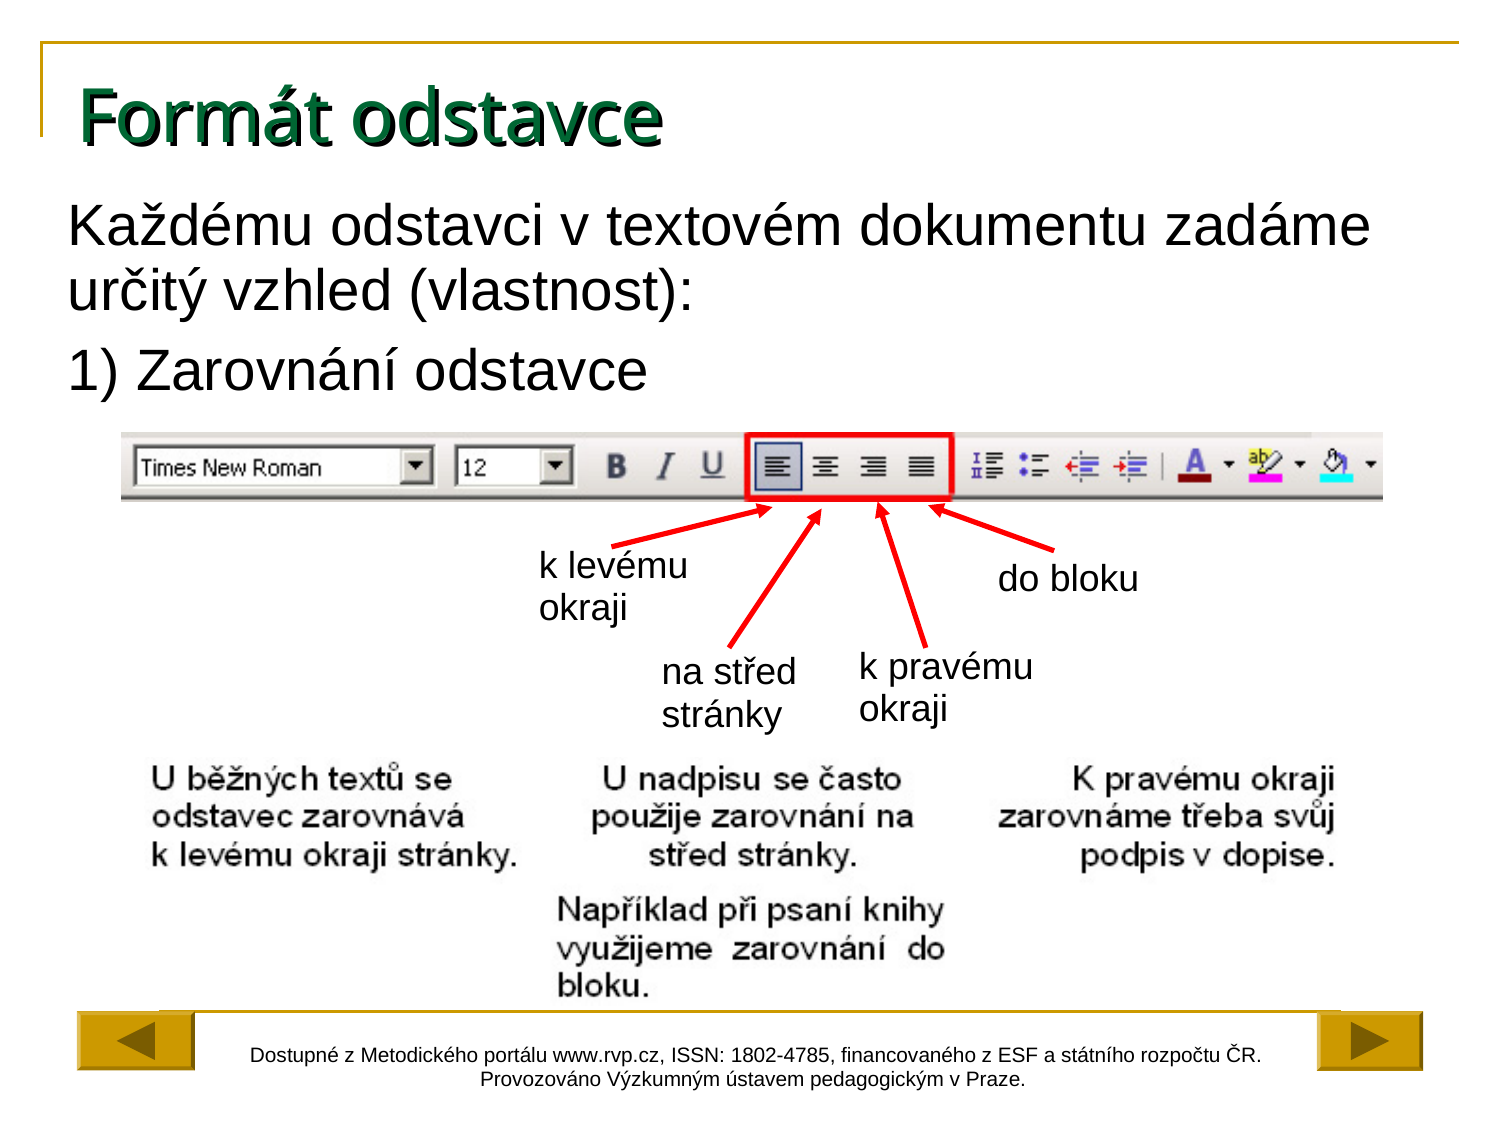

# Formát odstavce
Každému odstavci v textovém dokumentu zadáme určitý vzhled (vlastnost):
1) Zarovnání odstavce
k levému okraji
do bloku
k pravému okraji
na střed stránky